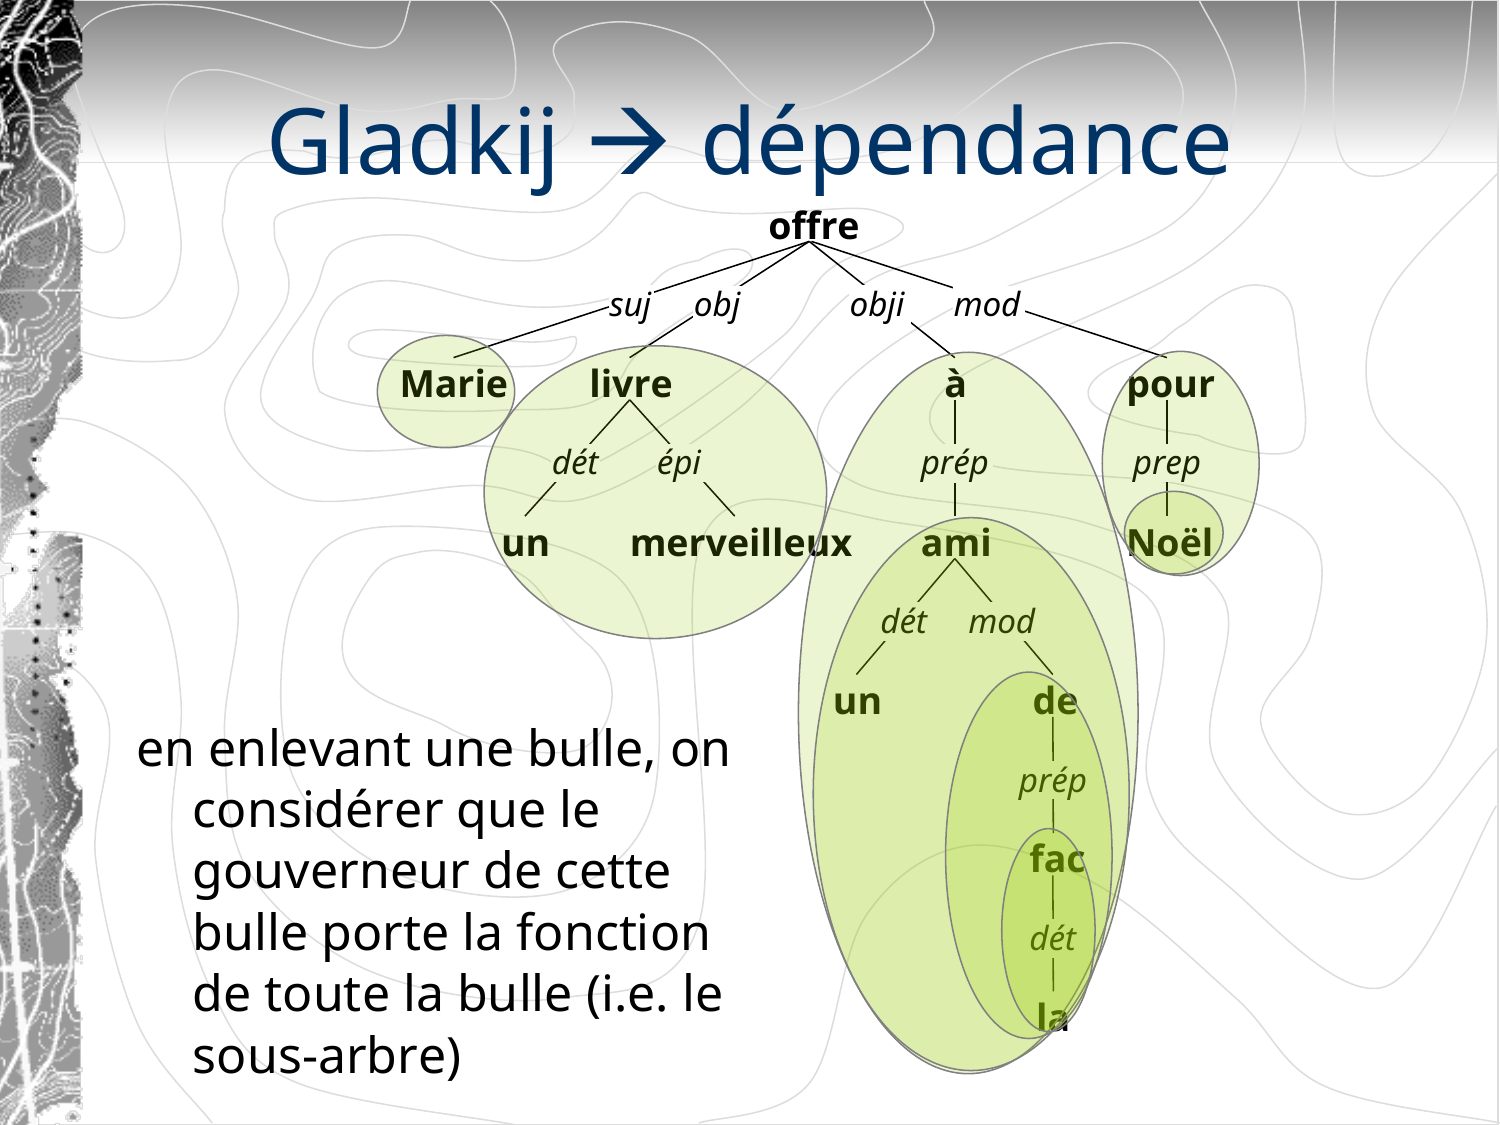

# Gladkij  dépendance
offre
obj
livre
dét
épi
un
merveilleux
obji
à
prép
ami
dét
mod
un
de
prép
fac
dét
la
mod
pour
prep
Noël
suj
Marie
en enlevant une bulle, on considérer que le gouverneur de cette bulle porte la fonction de toute la bulle (i.e. le sous-arbre)